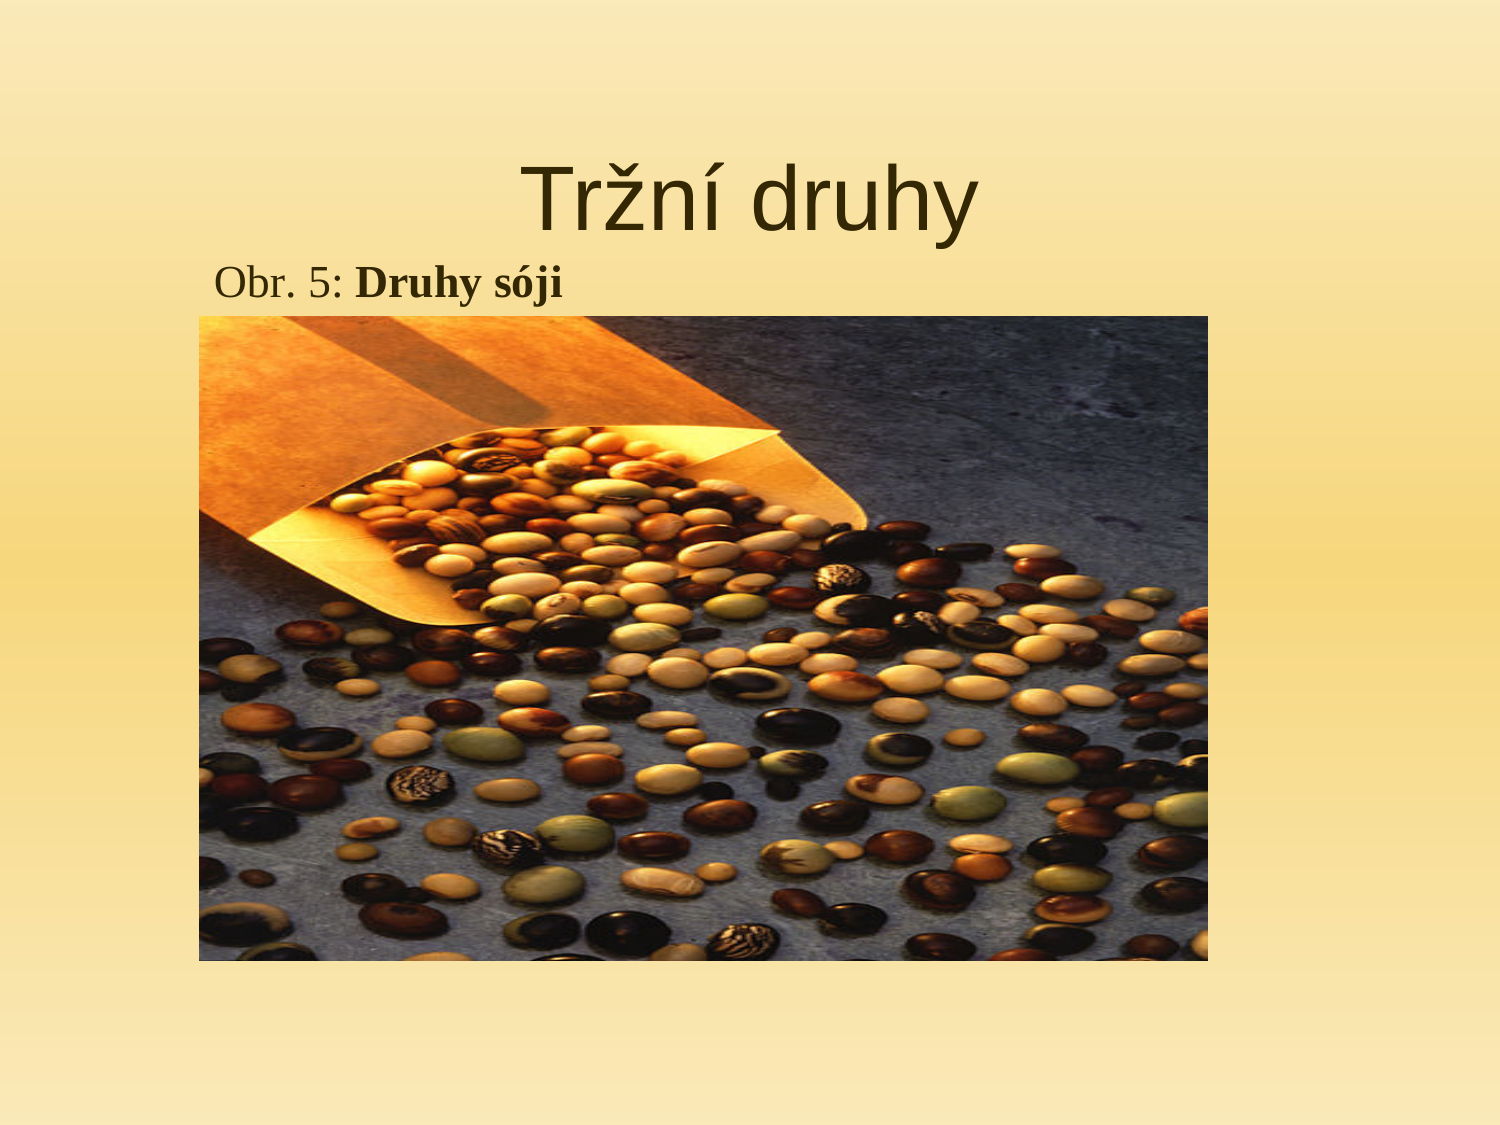

# Tržní druhy
Obr. 5: Druhy sóji